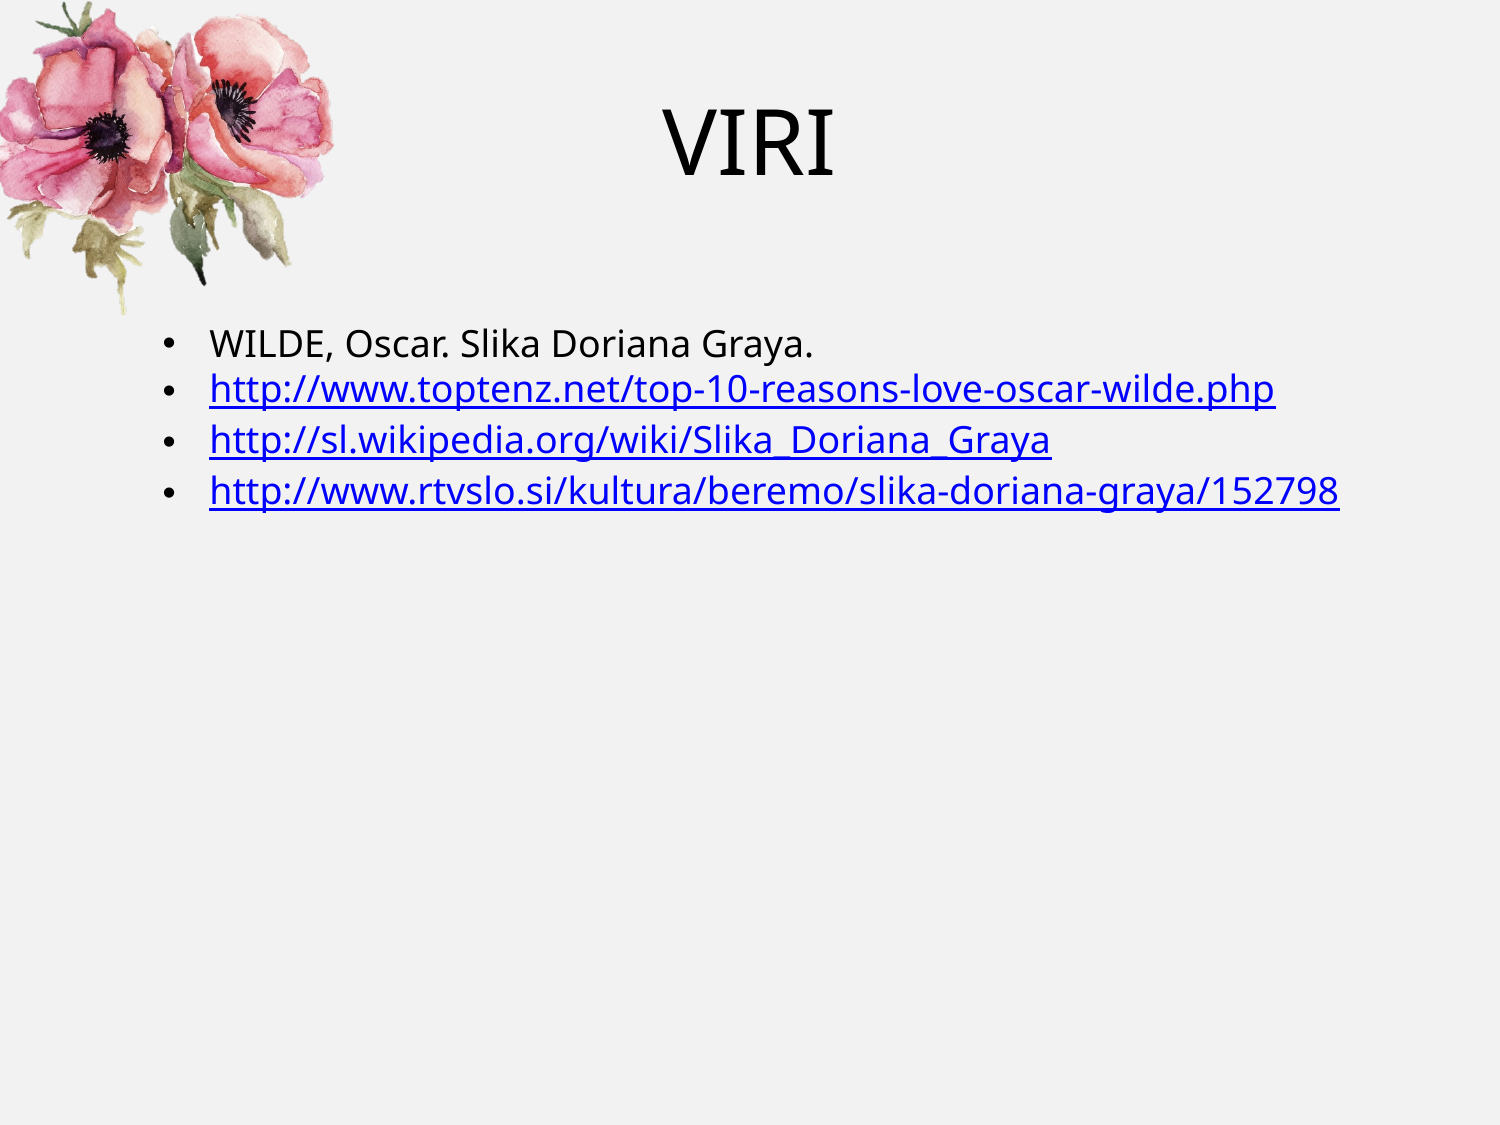

# VIRI
WILDE, Oscar. Slika Doriana Graya.
http://www.toptenz.net/top-10-reasons-love-oscar-wilde.php
http://sl.wikipedia.org/wiki/Slika_Doriana_Graya
http://www.rtvslo.si/kultura/beremo/slika-doriana-graya/152798